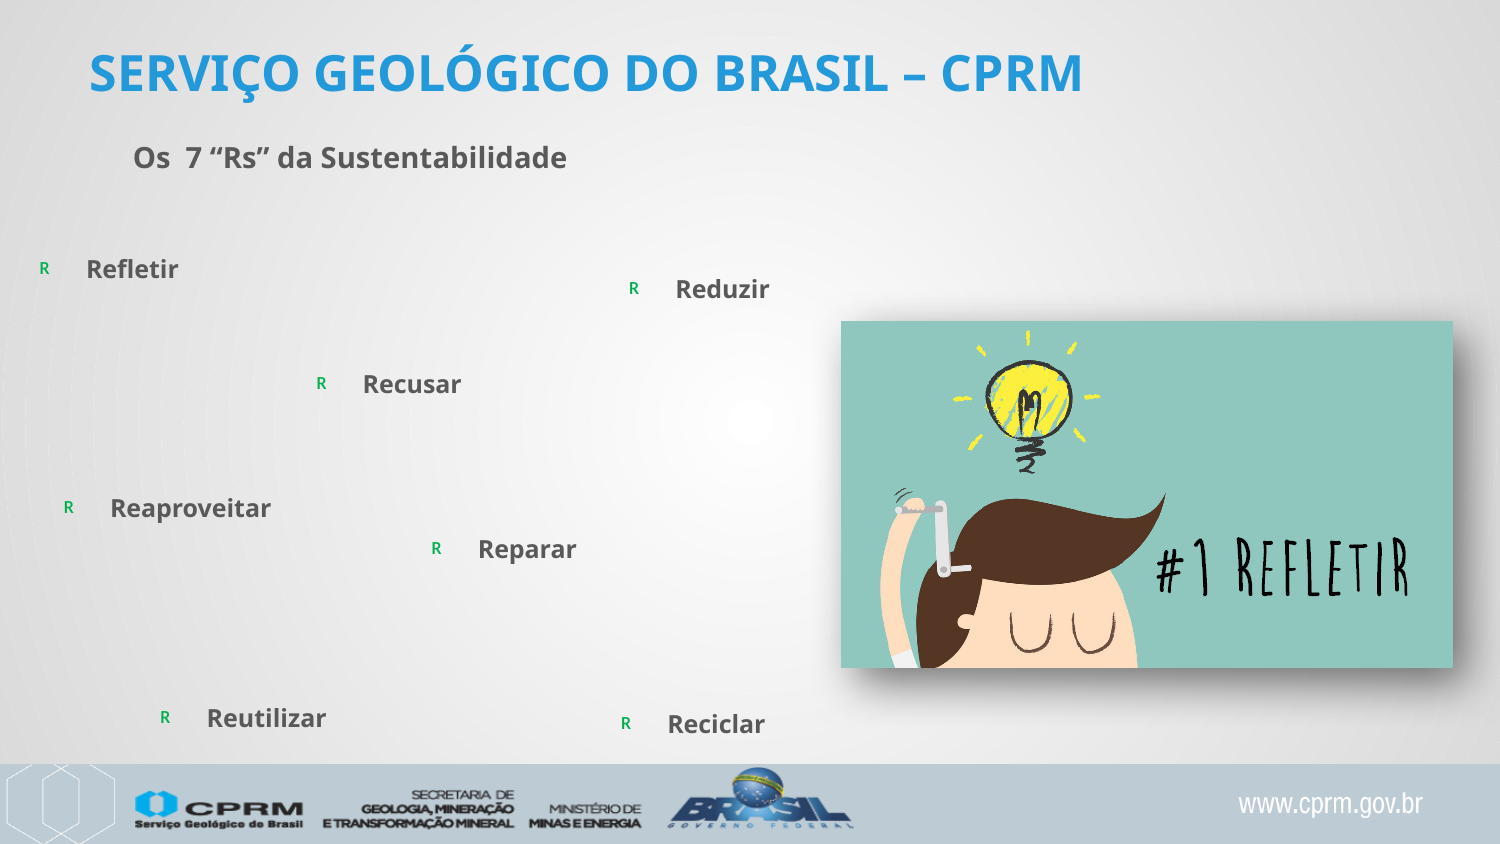

Os 7 “Rs” da Sustentabilidade
Refletir
Reduzir
Recusar
Reaproveitar
Reparar
Reutilizar
Reciclar